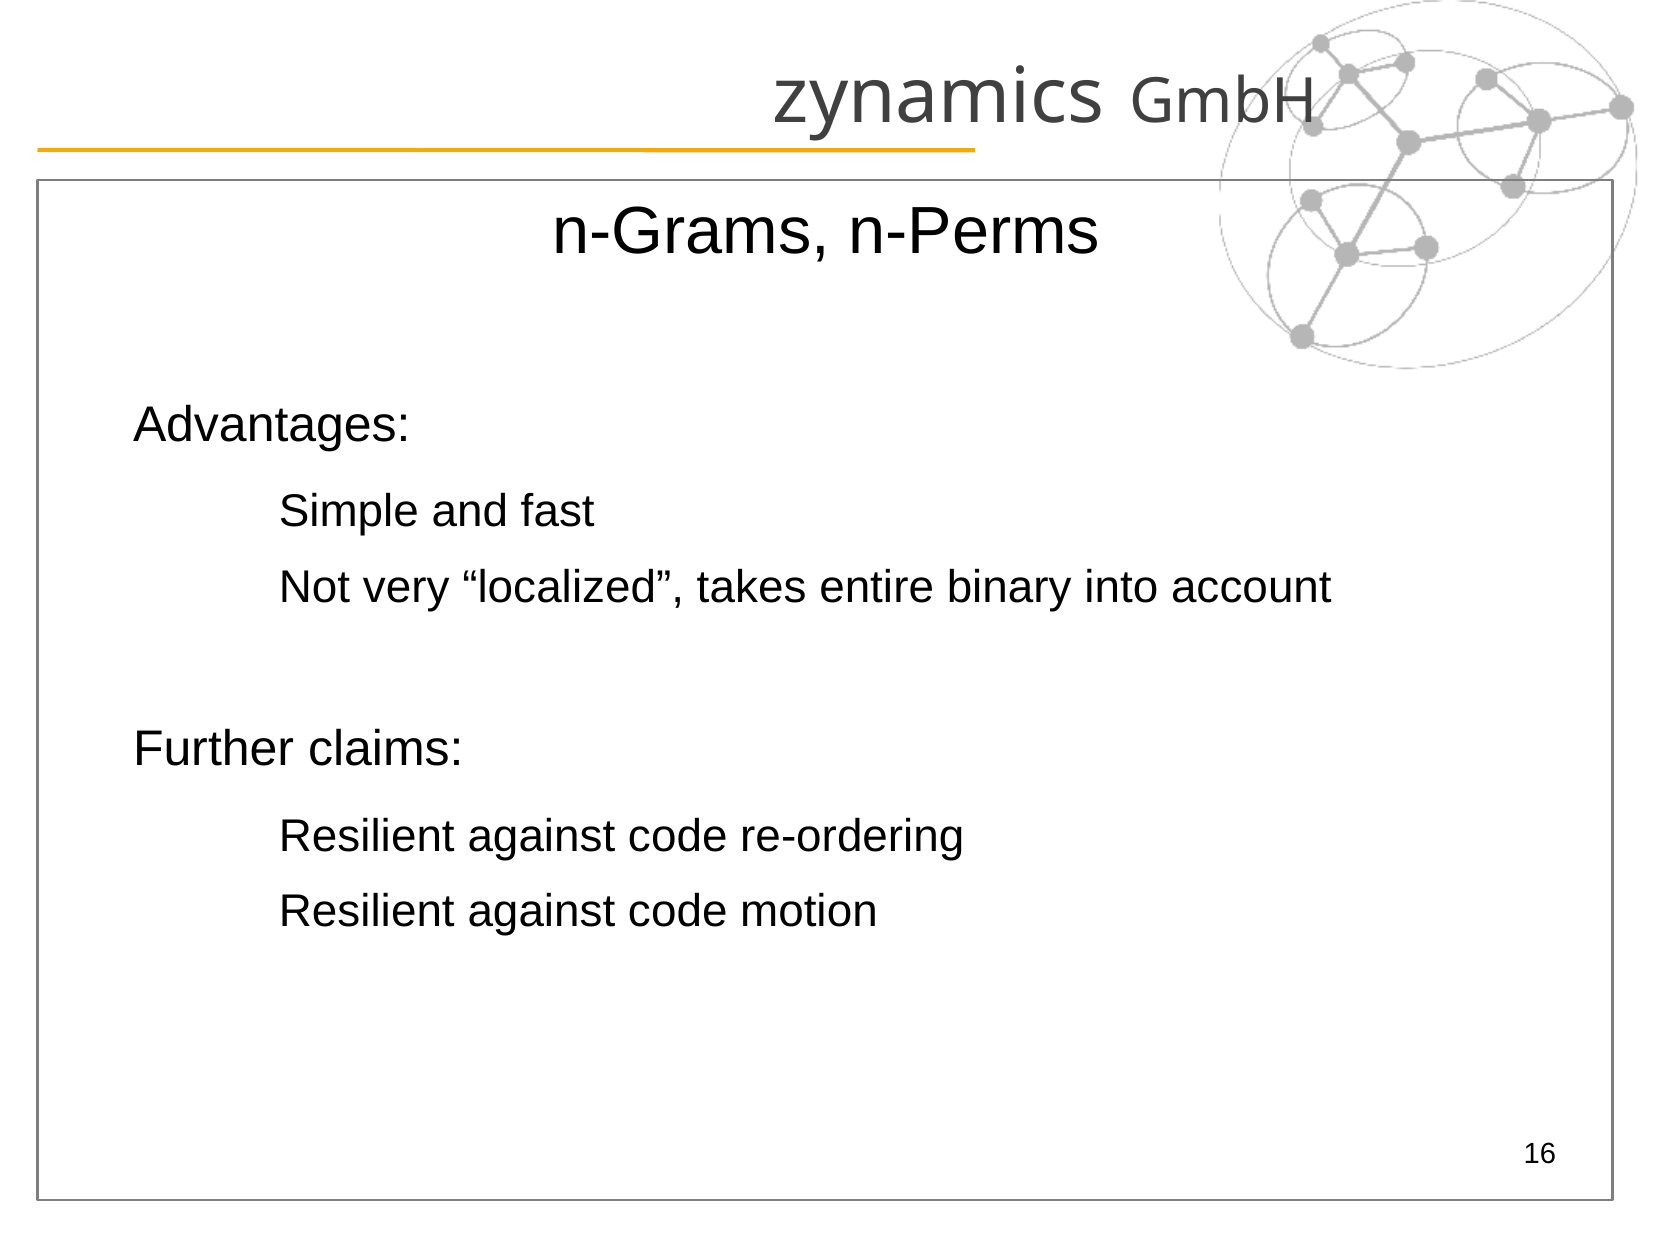

zynamics GmbH
# n-Grams, n-Perms
Advantages:
 	Simple and fast
 	Not very “localized”, takes entire binary into account
Further claims:
 	Resilient against code re-ordering
 	Resilient against code motion